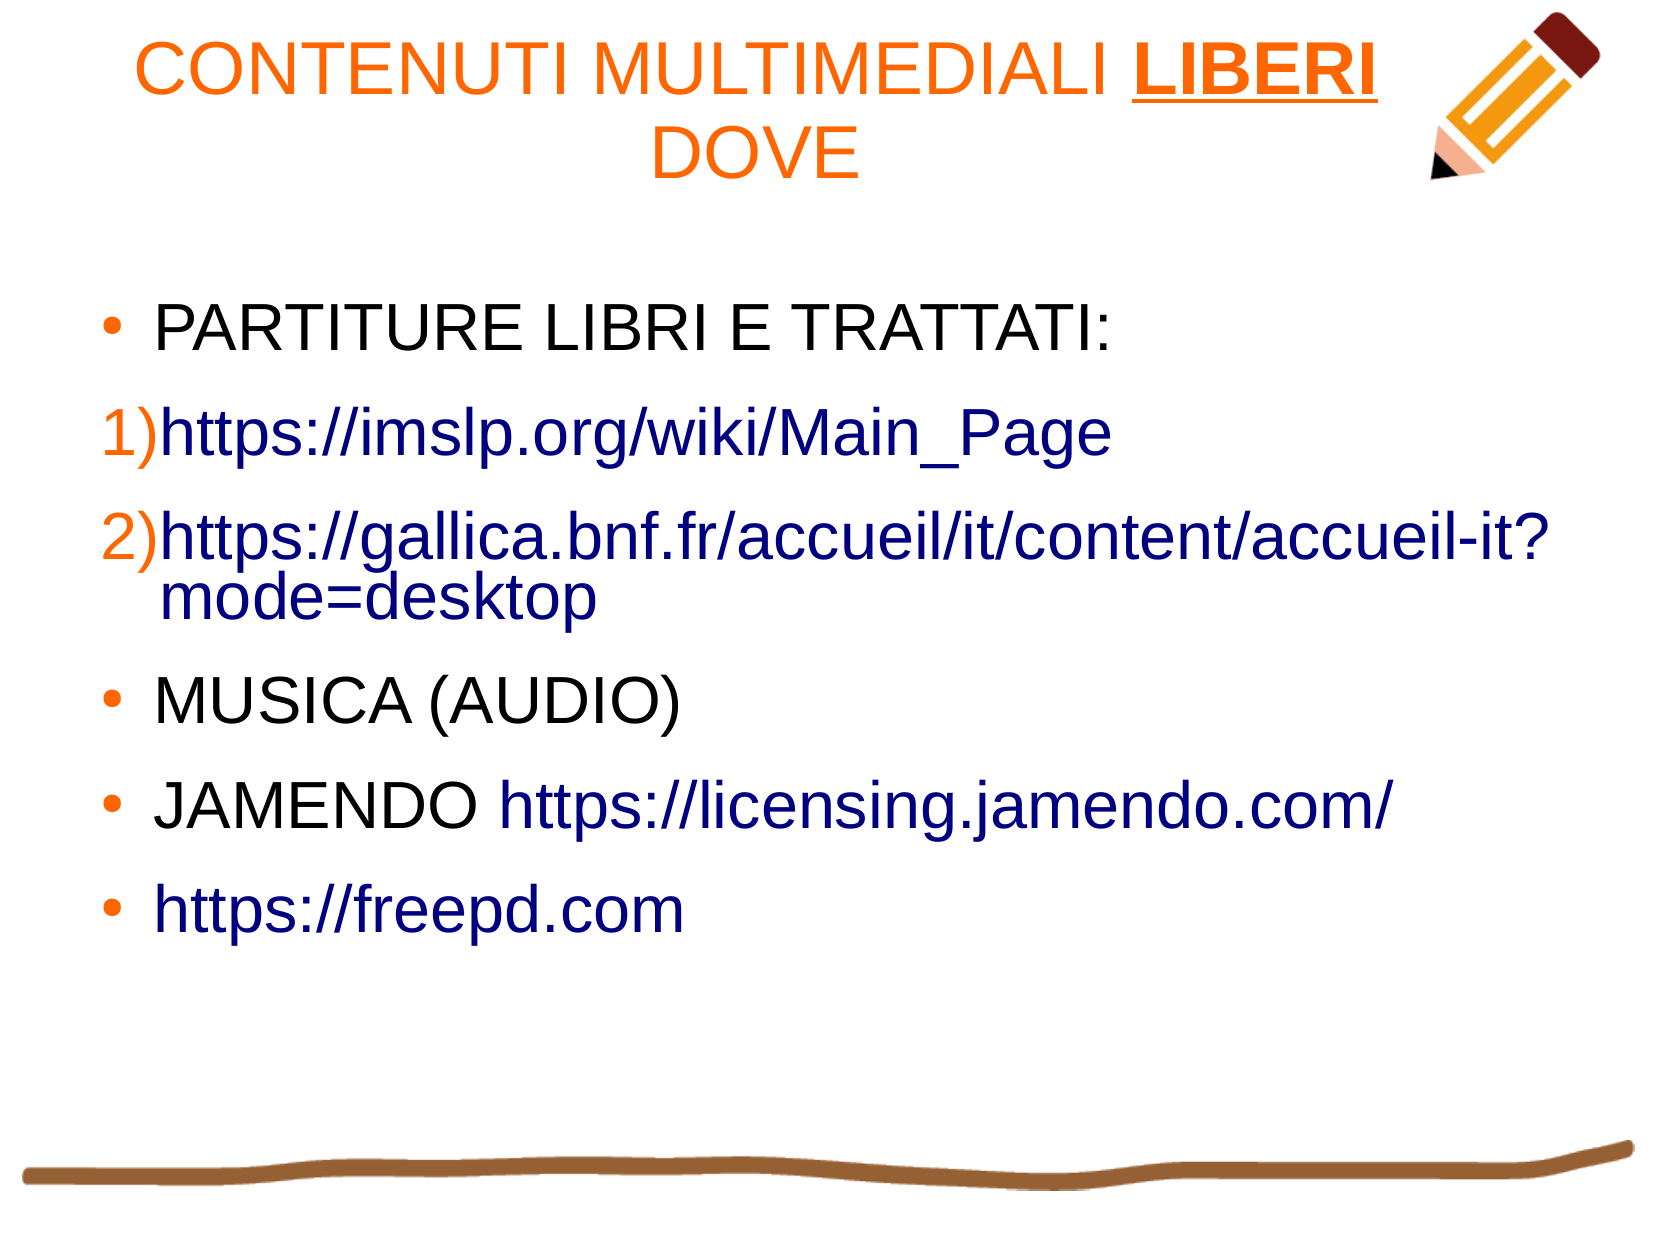

# CONTENUTI MULTIMEDIALI LIBERI DOVE
PARTITURE LIBRI E TRATTATI:
https://imslp.org/wiki/Main_Page
https://gallica.bnf.fr/accueil/it/content/accueil-it?mode=desktop
MUSICA (AUDIO)
JAMENDO https://licensing.jamendo.com/
https://freepd.com